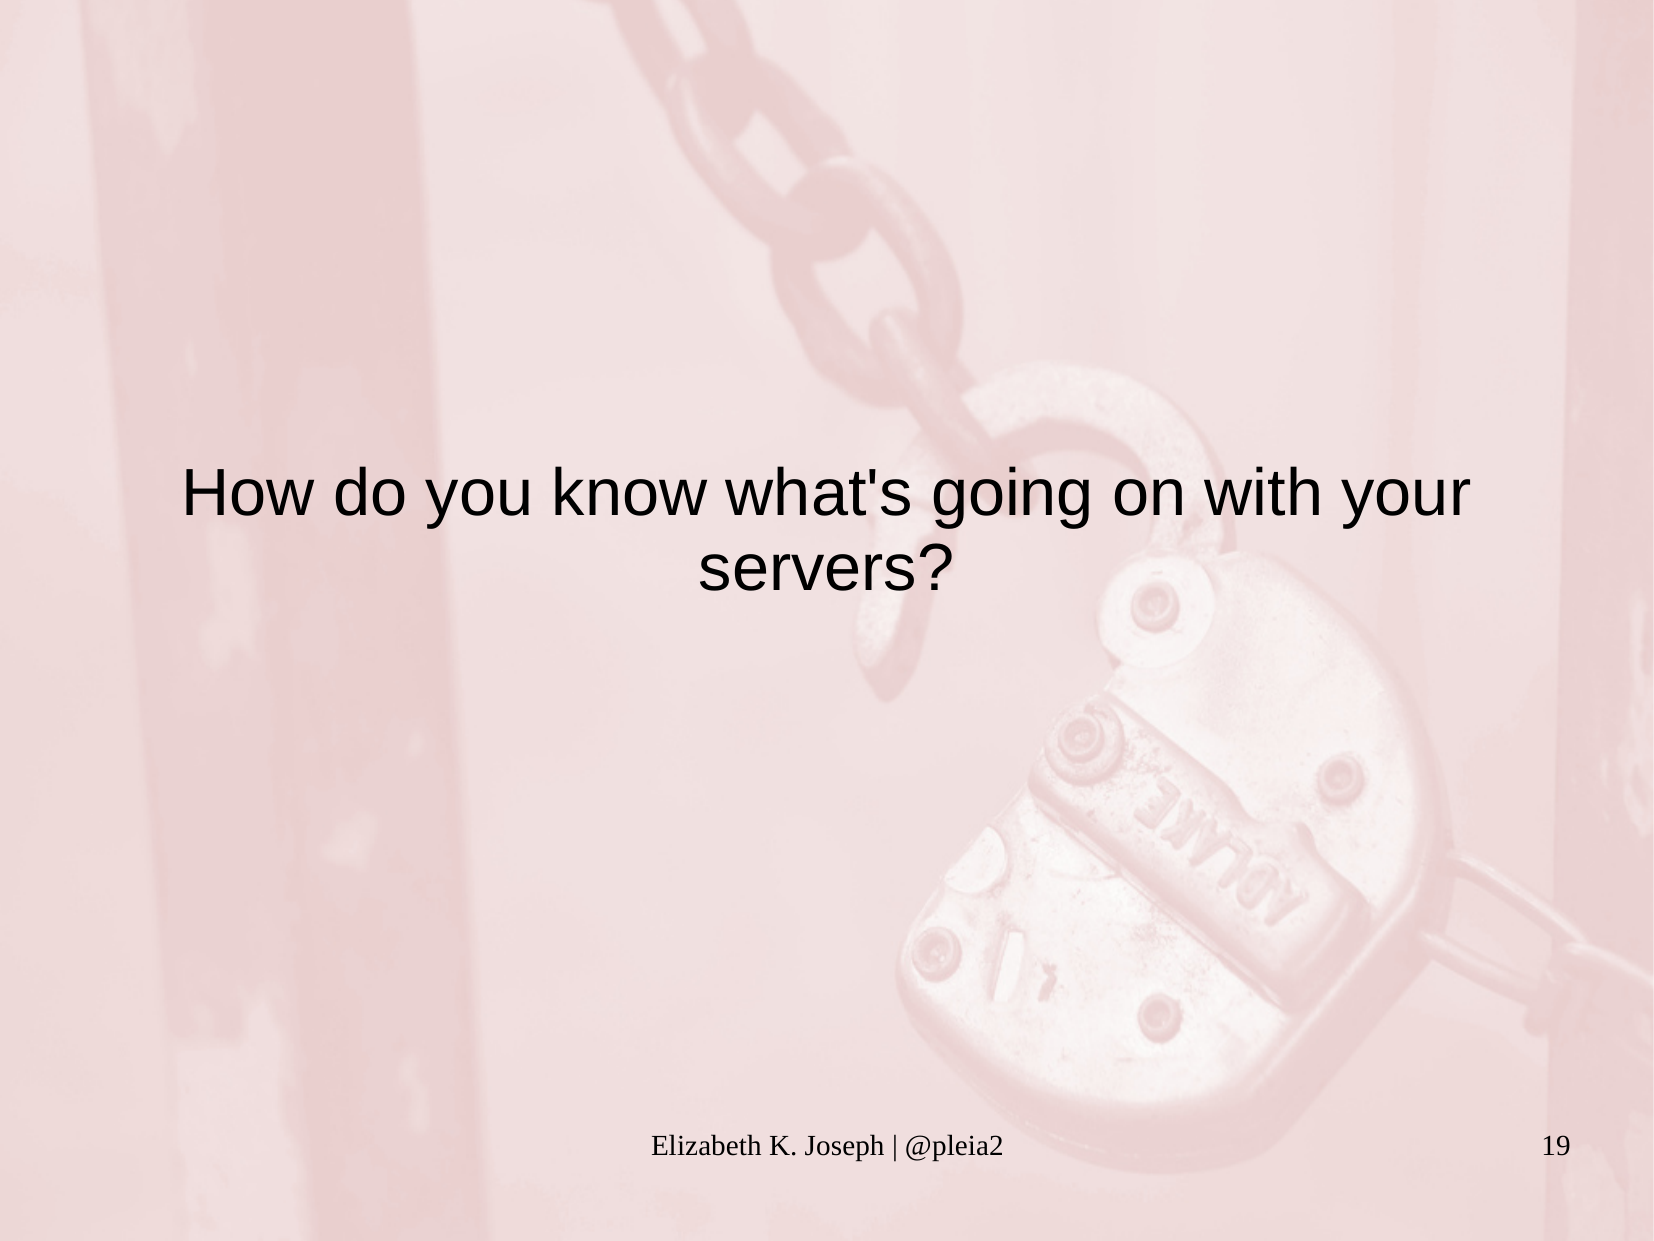

# How do you know what's going on with your servers?
Elizabeth K. Joseph | @pleia2
19